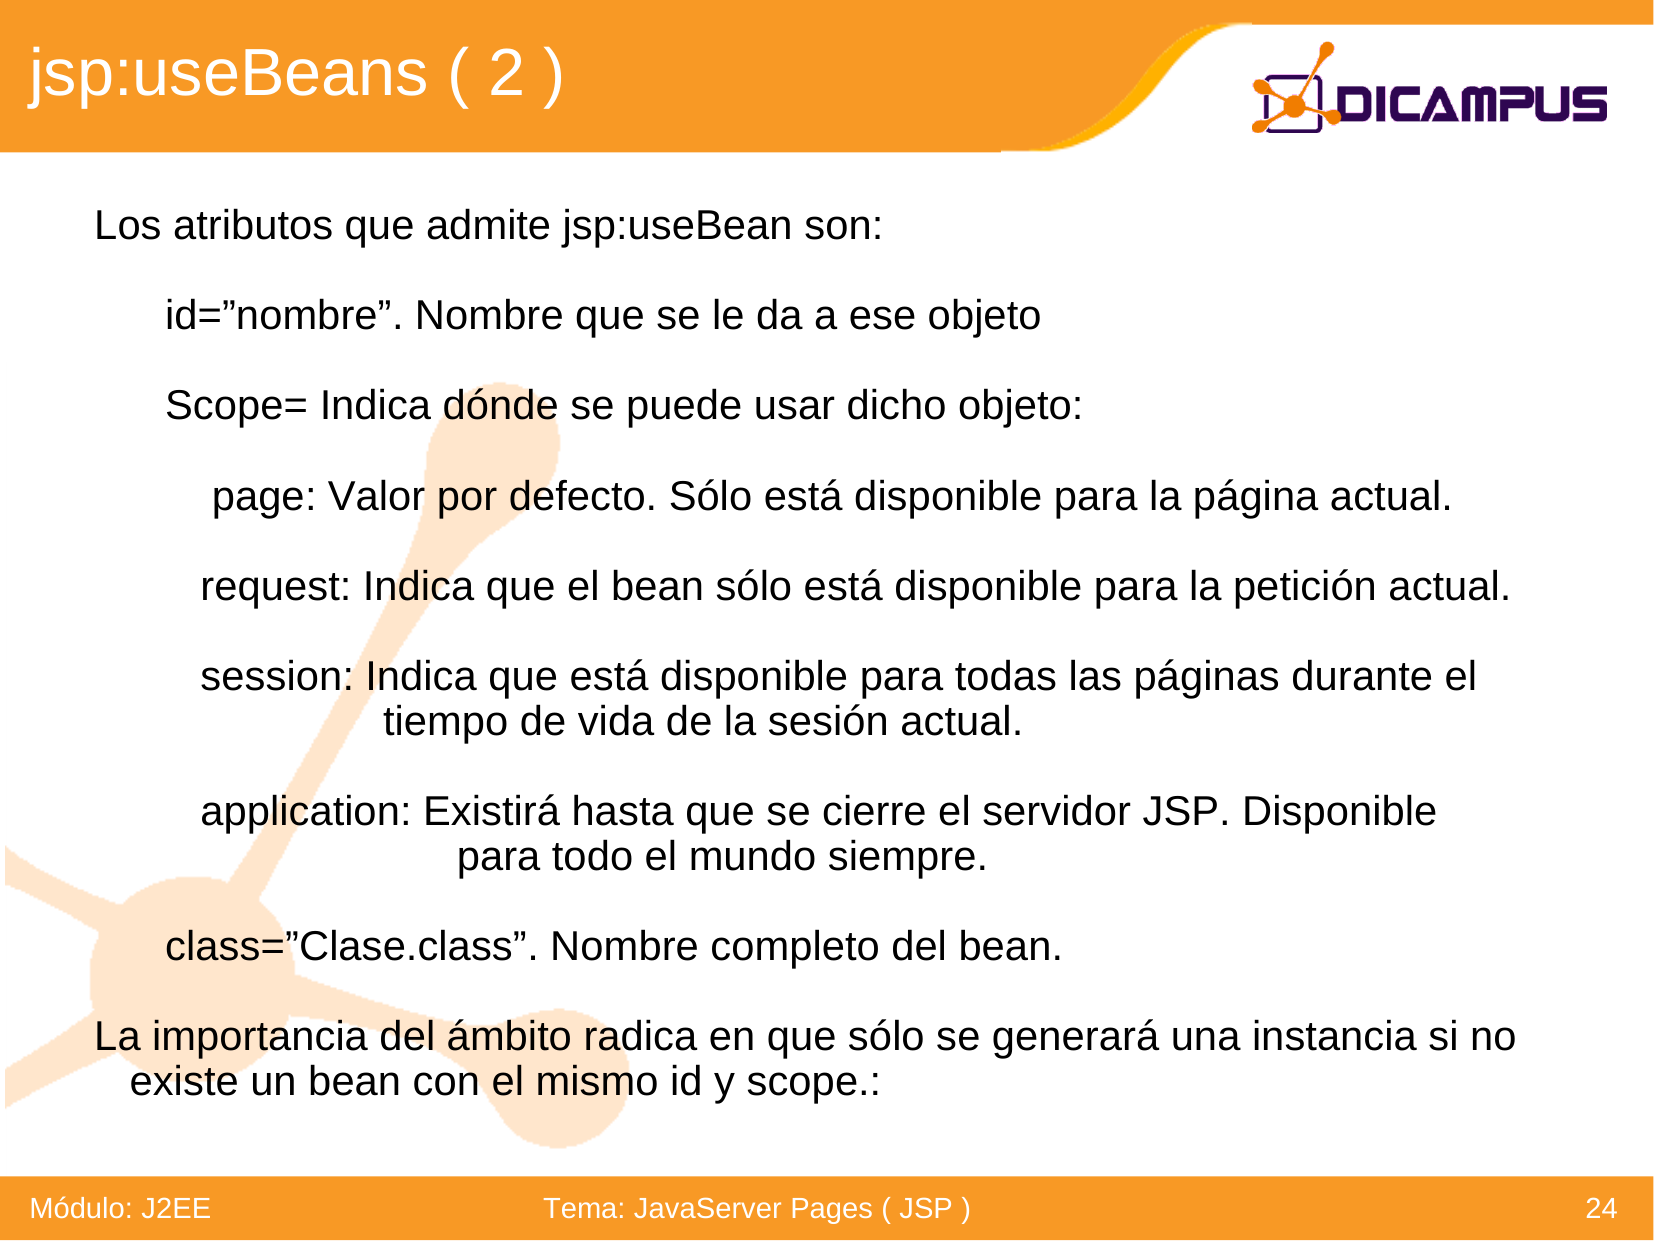

jsp:useBeans ( 2 )
Los atributos que admite jsp:useBean son:
id=”nombre”. Nombre que se le da a ese objeto
Scope= Indica dónde se puede usar dicho objeto:
 page: Valor por defecto. Sólo está disponible para la página actual.
request: Indica que el bean sólo está disponible para la petición actual.
session: Indica que está disponible para todas las páginas durante el 			tiempo de vida de la sesión actual.
application: Existirá hasta que se cierre el servidor JSP. Disponible 					para todo el mundo siempre.
class=”Clase.class”. Nombre completo del bean.
La importancia del ámbito radica en que sólo se generará una instancia si no existe un bean con el mismo id y scope.:
Módulo: J2EE
Tema: JavaServer Pages ( JSP )